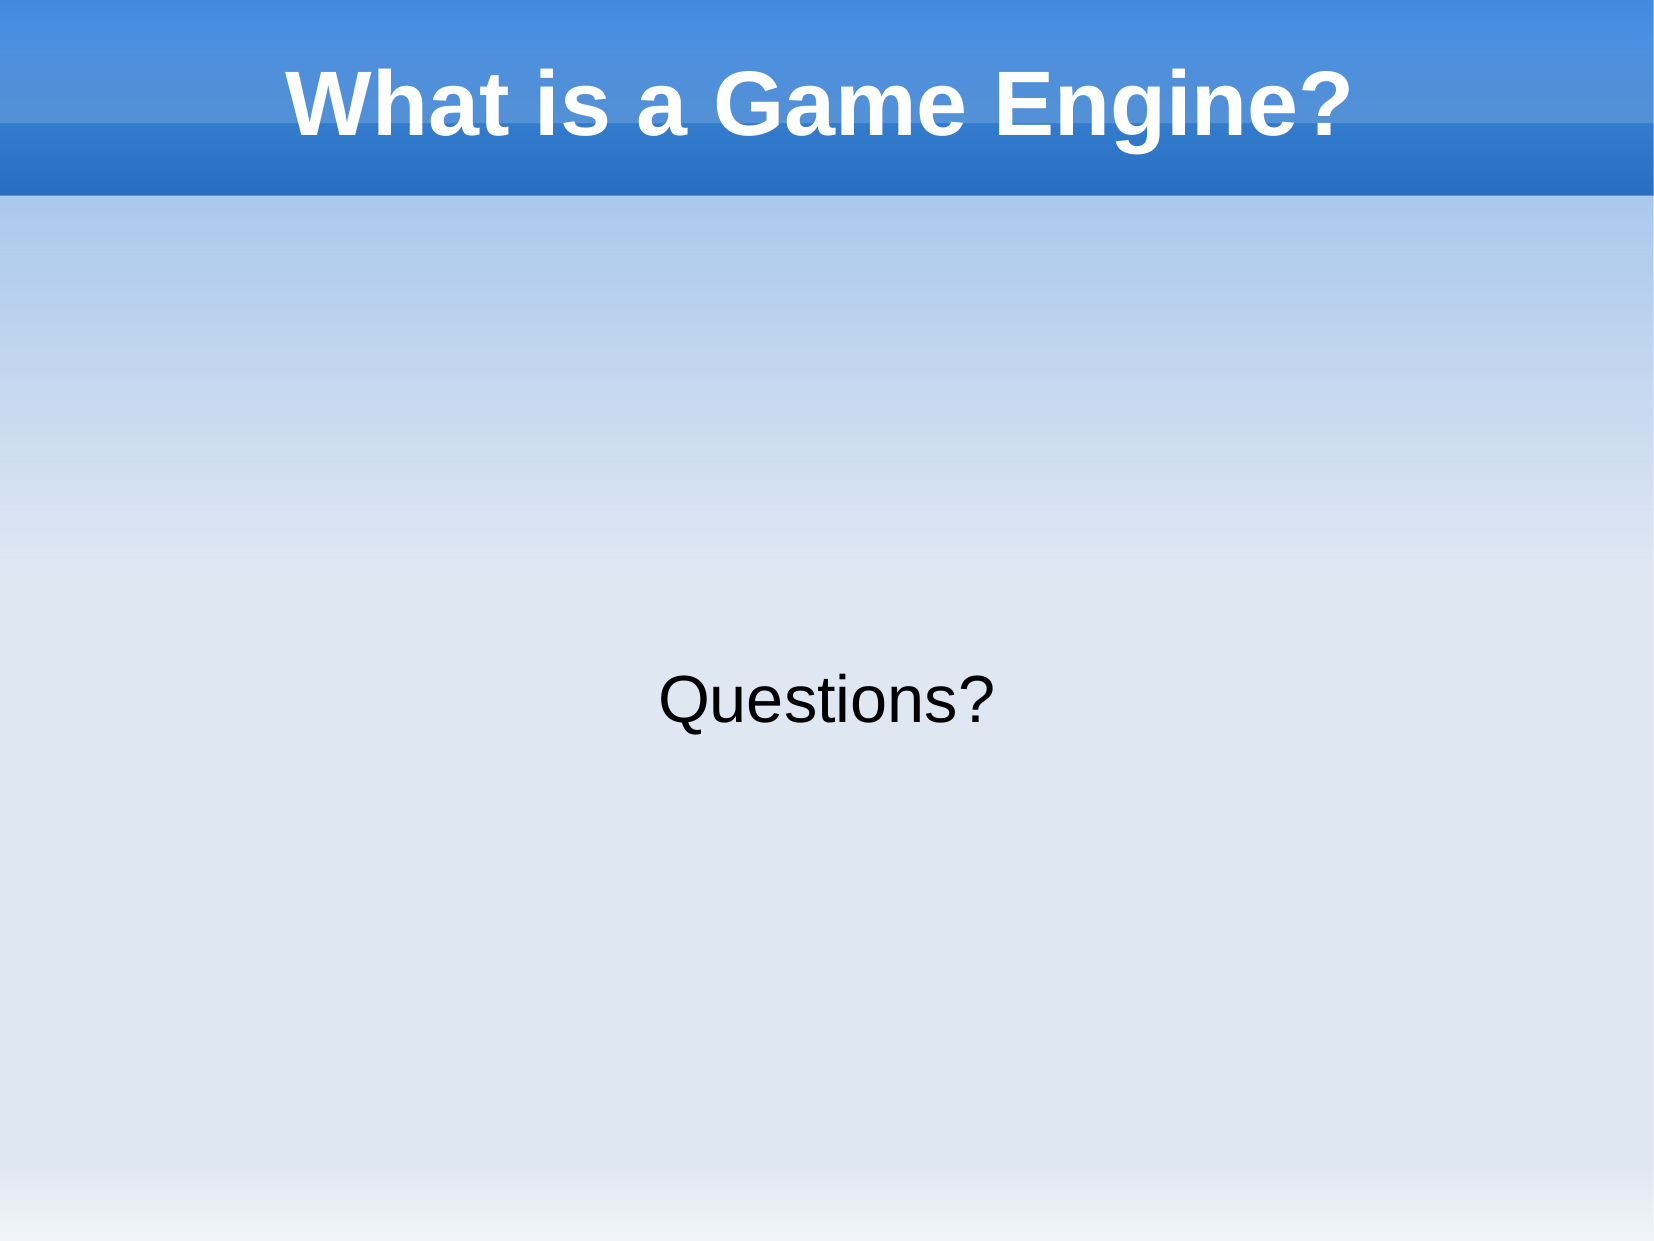

# What is a Game Engine?
Questions?